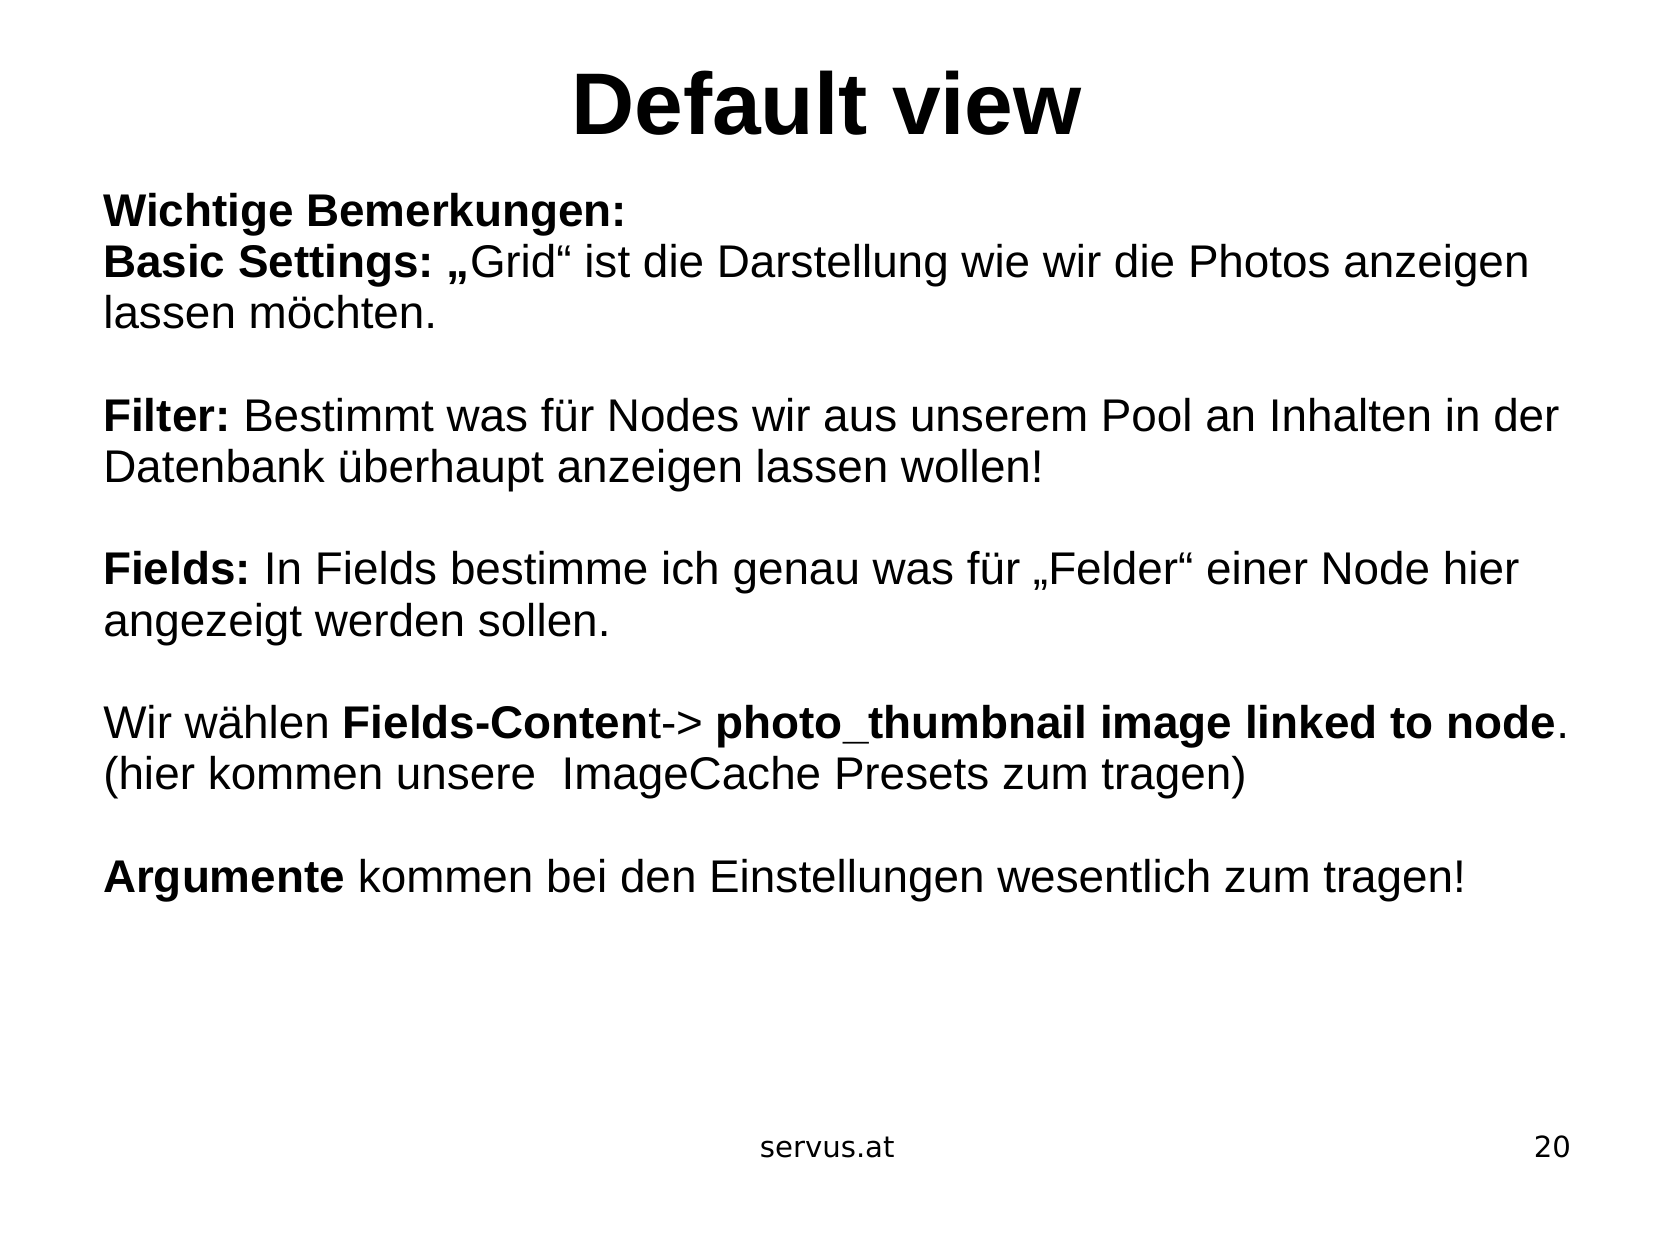

# Default view
Wichtige Bemerkungen:
Basic Settings: „Grid“ ist die Darstellung wie wir die Photos anzeigen lassen möchten.
Filter: Bestimmt was für Nodes wir aus unserem Pool an Inhalten in der Datenbank überhaupt anzeigen lassen wollen!
Fields: In Fields bestimme ich genau was für „Felder“ einer Node hier angezeigt werden sollen.
Wir wählen Fields-Content-> photo_thumbnail image linked to node. (hier kommen unsere ImageCache Presets zum tragen)
Argumente kommen bei den Einstellungen wesentlich zum tragen!
servus.at
20